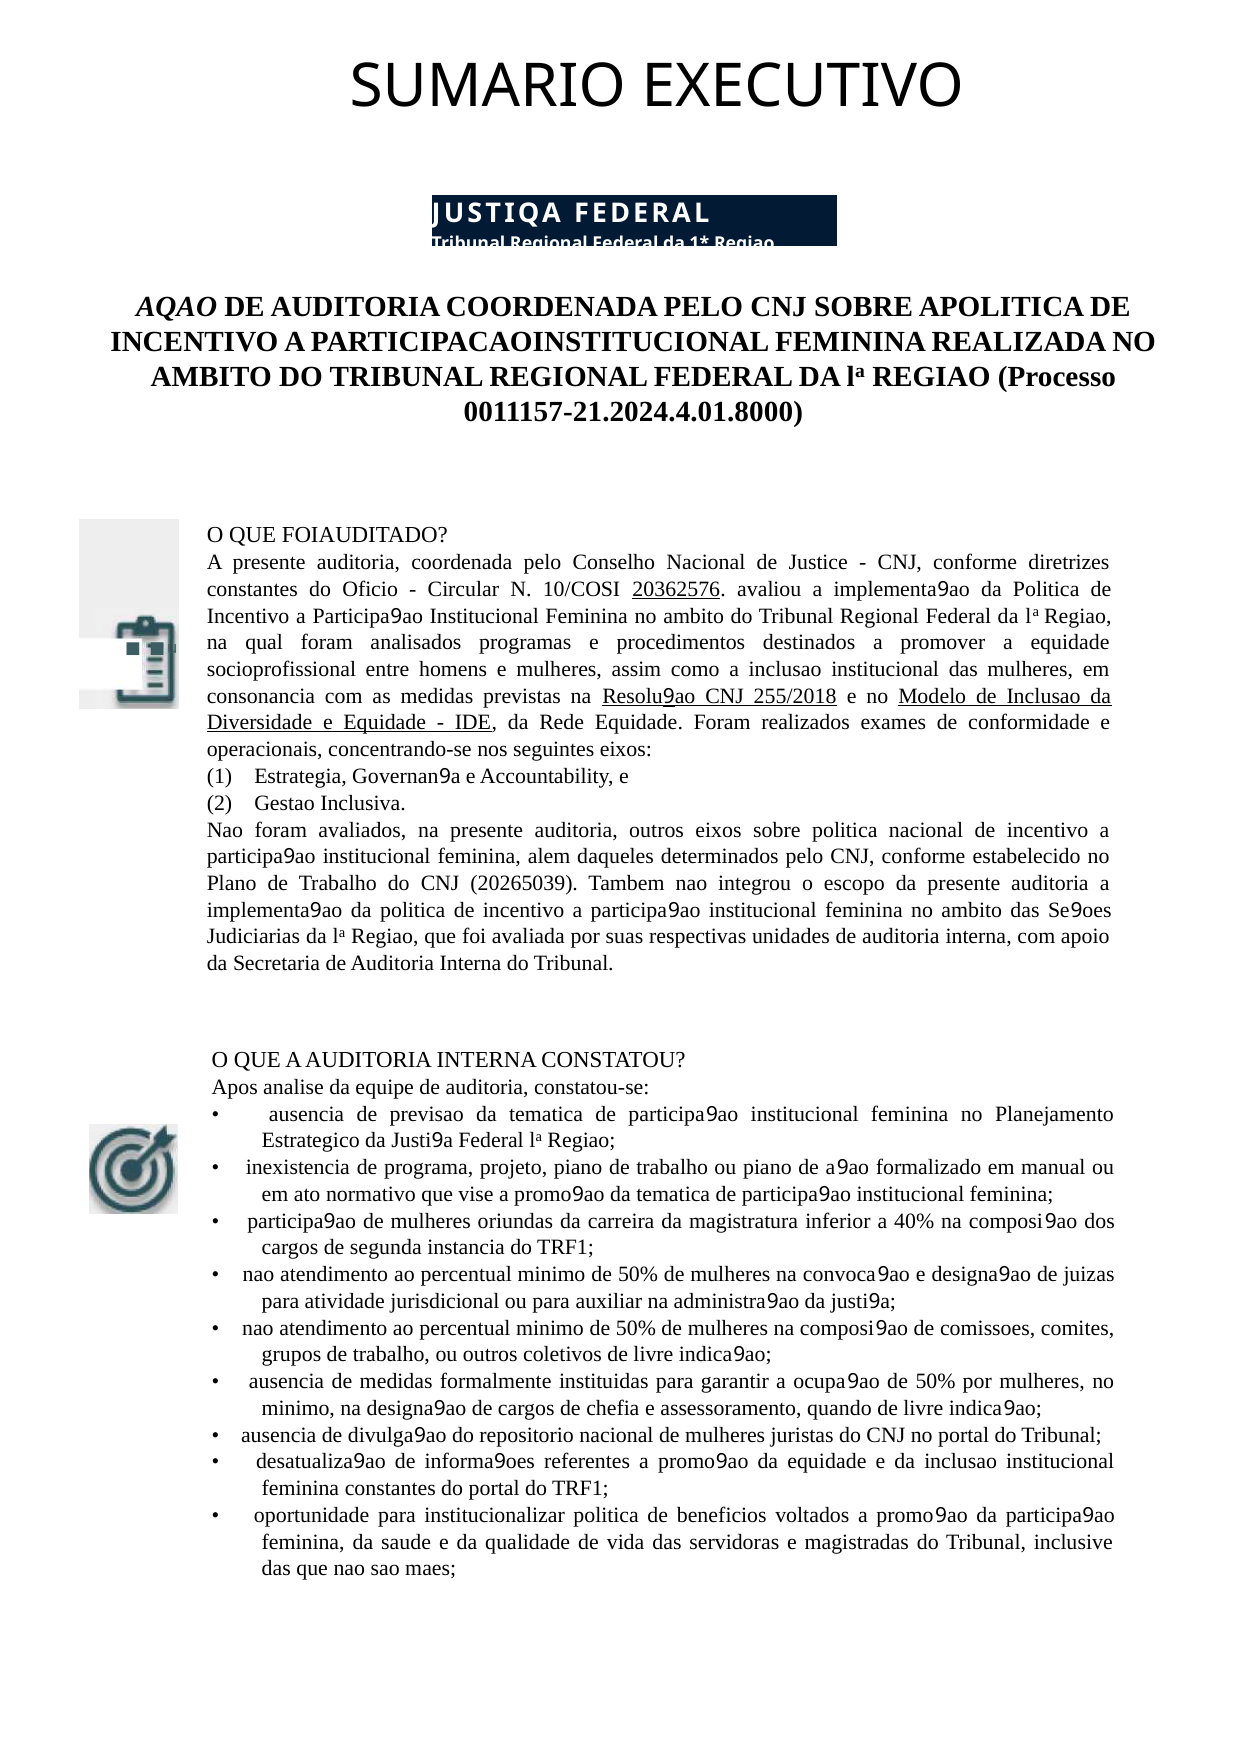

SUMARIO EXECUTIVO
JUSTIQA FEDERAL
Tribunal Regional Federal da 1* Regiao
AQAO DE AUDITORIA COORDENADA PELO CNJ SOBRE APOLITICA DE INCENTIVO A PARTICIPACAOINSTITUCIONAL FEMININA REALIZADA NO AMBITO DO TRIBUNAL REGIONAL FEDERAL DA la REGIAO (Processo 0011157-21.2024.4.01.8000)
O QUE FOIAUDITADO?
A presente auditoria, coordenada pelo Conselho Nacional de Justice - CNJ, conforme diretrizes constantes do Oficio - Circular N. 10/COSI 20362576. avaliou a implementa9ao da Politica de Incentivo a Participa9ao Institucional Feminina no ambito do Tribunal Regional Federal da la Regiao, na qual foram analisados programas e procedimentos destinados a promover a equidade socioprofissional entre homens e mulheres, assim como a inclusao institucional das mulheres, em consonancia com as medidas previstas na Resolu9ao CNJ 255/2018 e no Modelo de Inclusao da Diversidade e Equidade - IDE, da Rede Equidade. Foram realizados exames de conformidade e operacionais, concentrando-se nos seguintes eixos:
(1) Estrategia, Governan9a e Accountability, e
(2) Gestao Inclusiva.
Nao foram avaliados, na presente auditoria, outros eixos sobre politica nacional de incentivo a participa9ao institucional feminina, alem daqueles determinados pelo CNJ, conforme estabelecido no Plano de Trabalho do CNJ (20265039). Tambem nao integrou o escopo da presente auditoria a implementa9ao da politica de incentivo a participa9ao institucional feminina no ambito das Se9oes Judiciarias da la Regiao, que foi avaliada por suas respectivas unidades de auditoria interna, com apoio da Secretaria de Auditoria Interna do Tribunal.
■ ■u
O QUE A AUDITORIA INTERNA CONSTATOU?
Apos analise da equipe de auditoria, constatou-se:
• ausencia de previsao da tematica de participa9ao institucional feminina no Planejamento Estrategico da Justi9a Federal la Regiao;
• inexistencia de programa, projeto, piano de trabalho ou piano de a9ao formalizado em manual ou em ato normativo que vise a promo9ao da tematica de participa9ao institucional feminina;
• participa9ao de mulheres oriundas da carreira da magistratura inferior a 40% na composi9ao dos cargos de segunda instancia do TRF1;
• nao atendimento ao percentual minimo de 50% de mulheres na convoca9ao e designa9ao de juizas para atividade jurisdicional ou para auxiliar na administra9ao da justi9a;
• nao atendimento ao percentual minimo de 50% de mulheres na composi9ao de comissoes, comites, grupos de trabalho, ou outros coletivos de livre indica9ao;
• ausencia de medidas formalmente instituidas para garantir a ocupa9ao de 50% por mulheres, no minimo, na designa9ao de cargos de chefia e assessoramento, quando de livre indica9ao;
• ausencia de divulga9ao do repositorio nacional de mulheres juristas do CNJ no portal do Tribunal;
• desatualiza9ao de informa9oes referentes a promo9ao da equidade e da inclusao institucional feminina constantes do portal do TRF1;
• oportunidade para institucionalizar politica de beneficios voltados a promo9ao da participa9ao feminina, da saude e da qualidade de vida das servidoras e magistradas do Tribunal, inclusive das que nao sao maes;